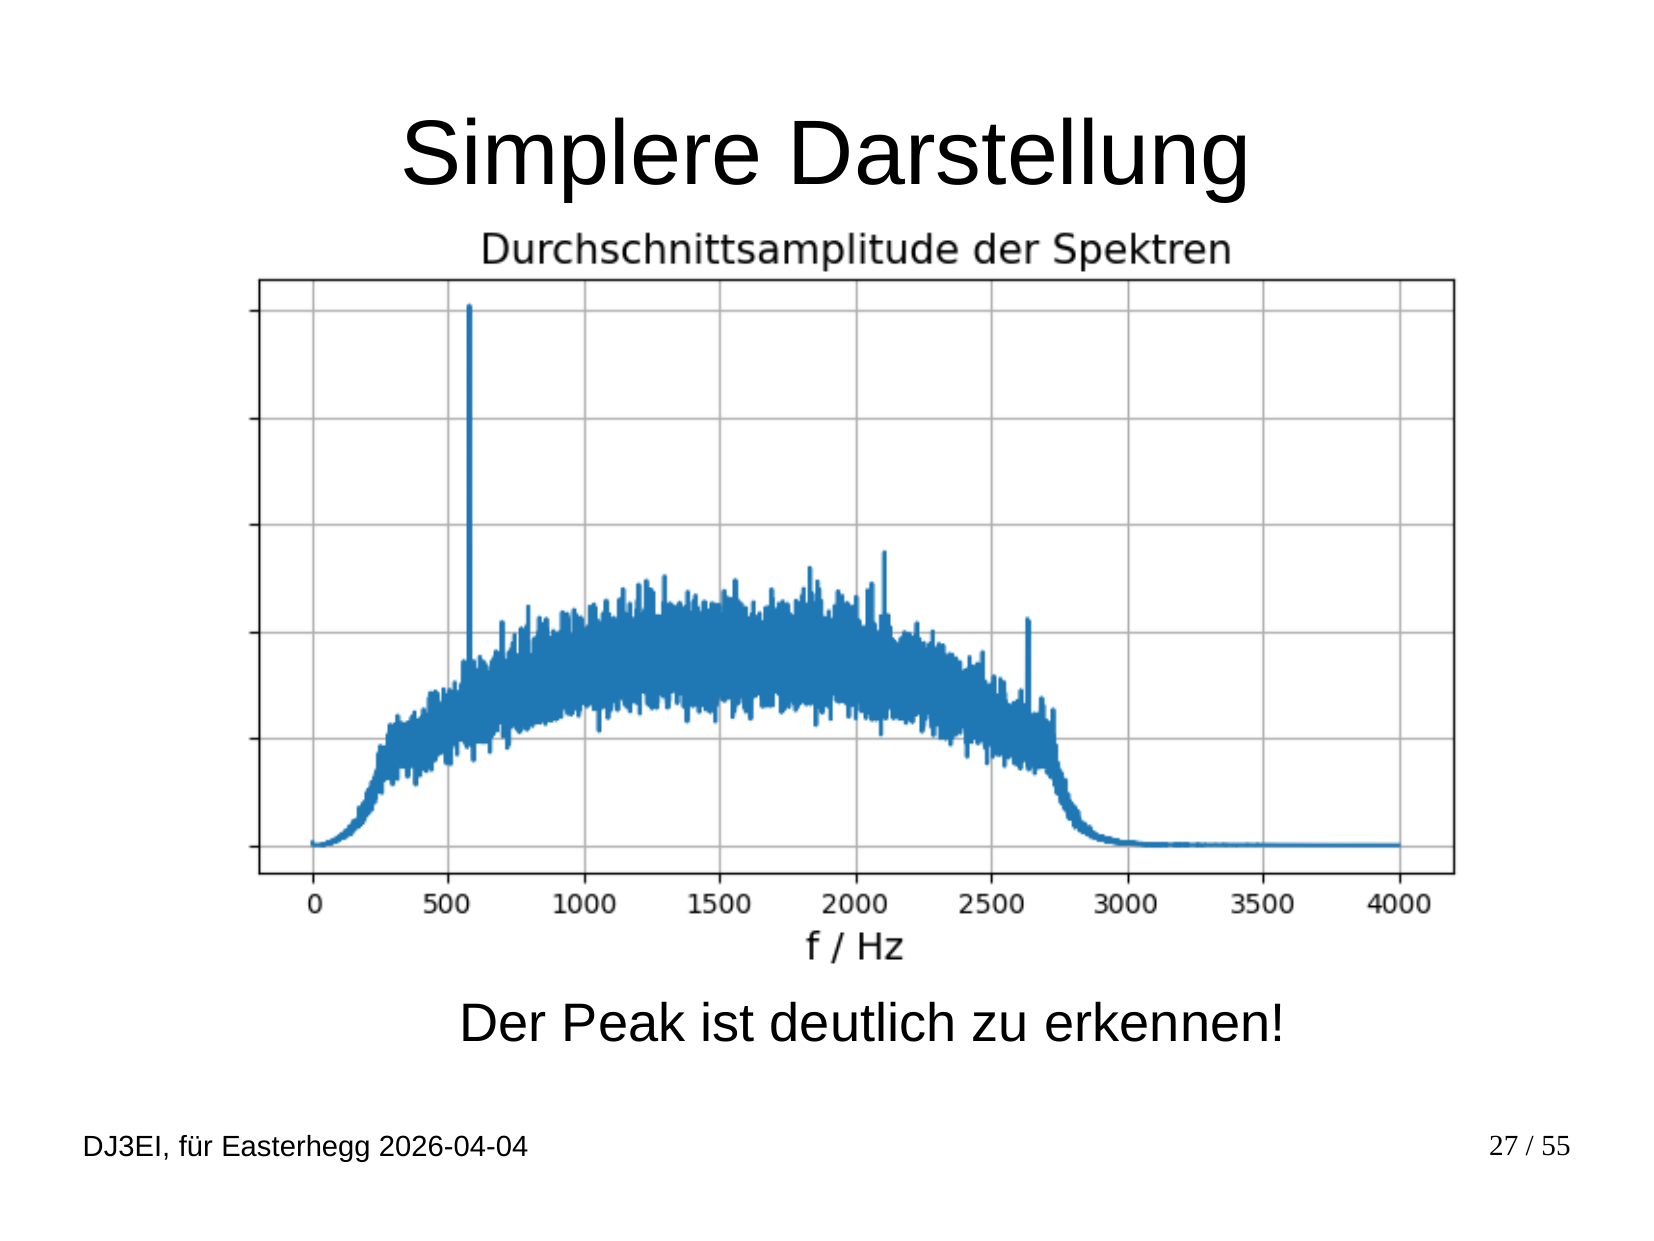

# Simplere Darstellung
Der Peak ist deutlich zu erkennen!
27